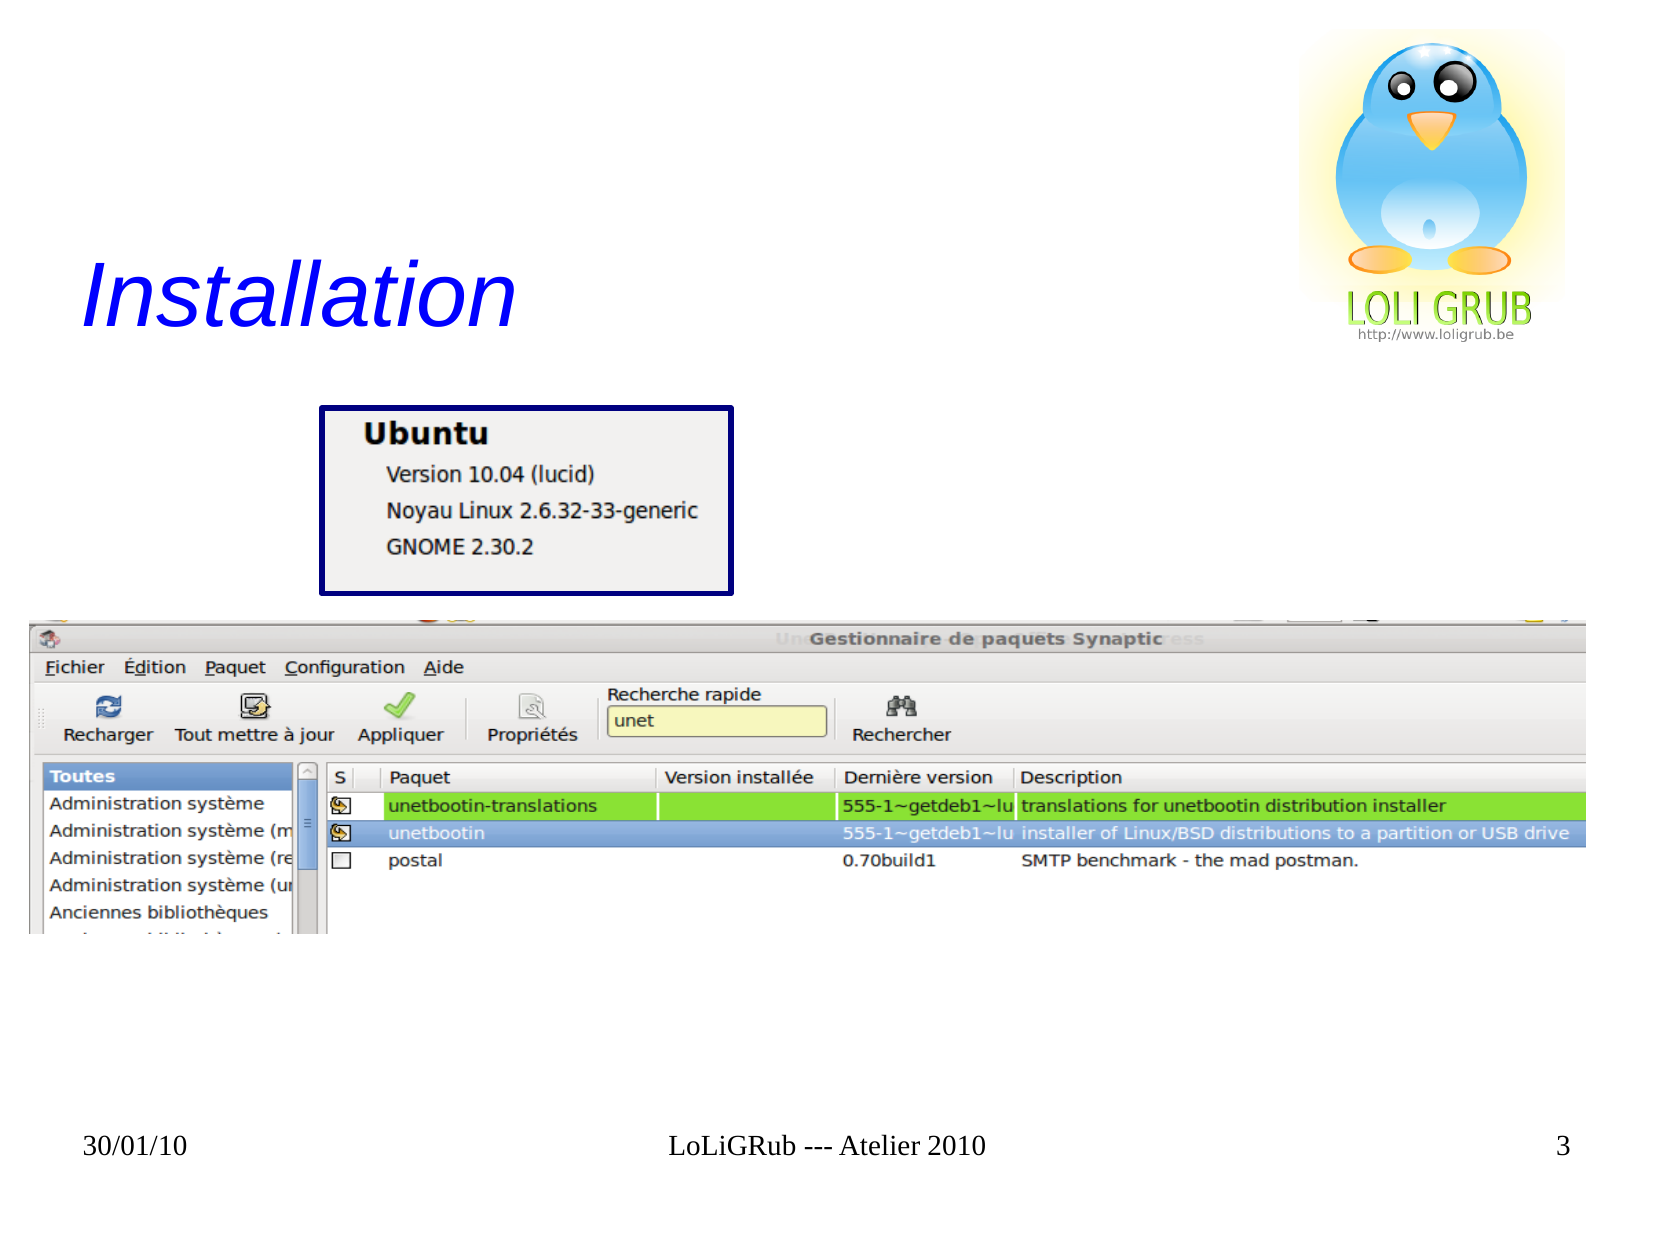

Installation
30/01/10
LoLiGRub --- Atelier 2010
3